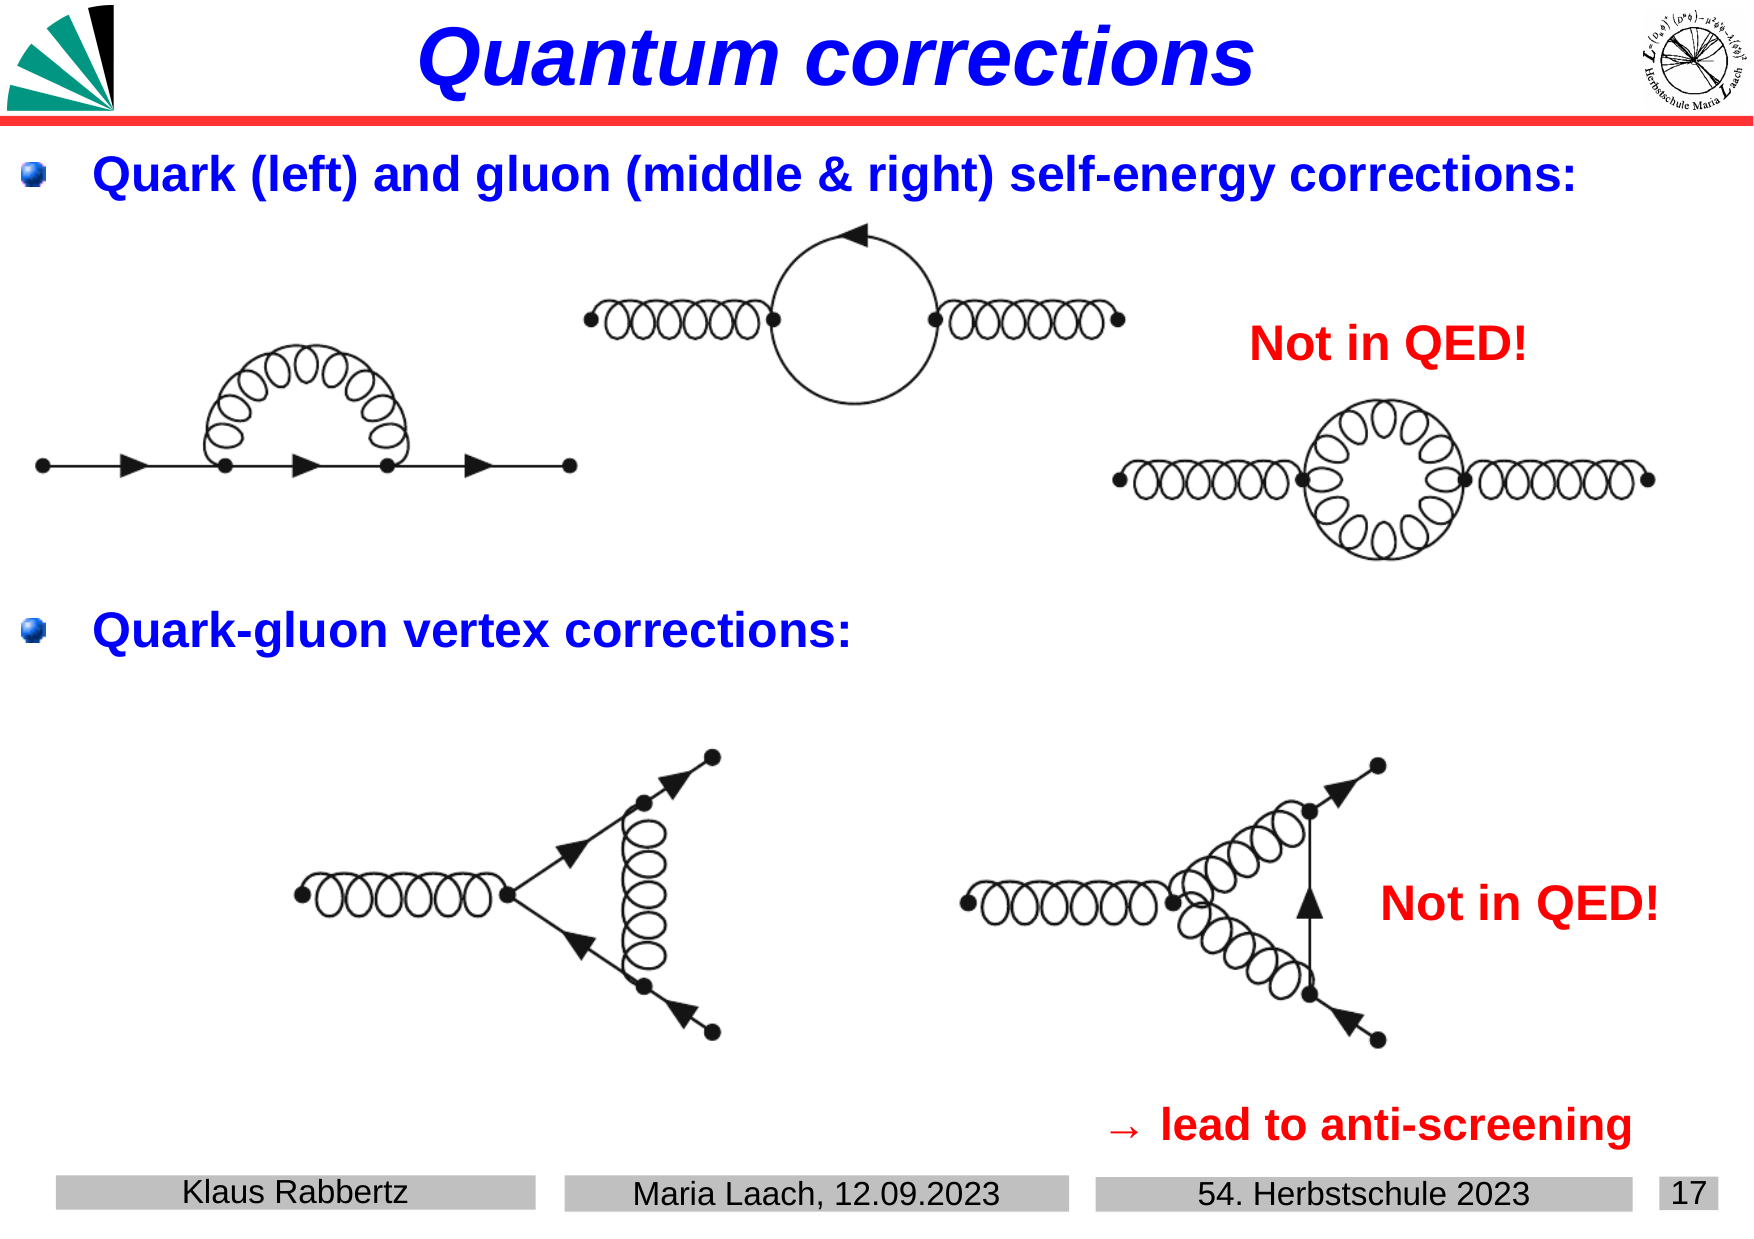

# Quantum corrections
Quark (left) and gluon (middle & right) self-energy corrections:
Quark-gluon vertex corrections:
Not in QED!
Not in QED!
→ lead to anti-screening